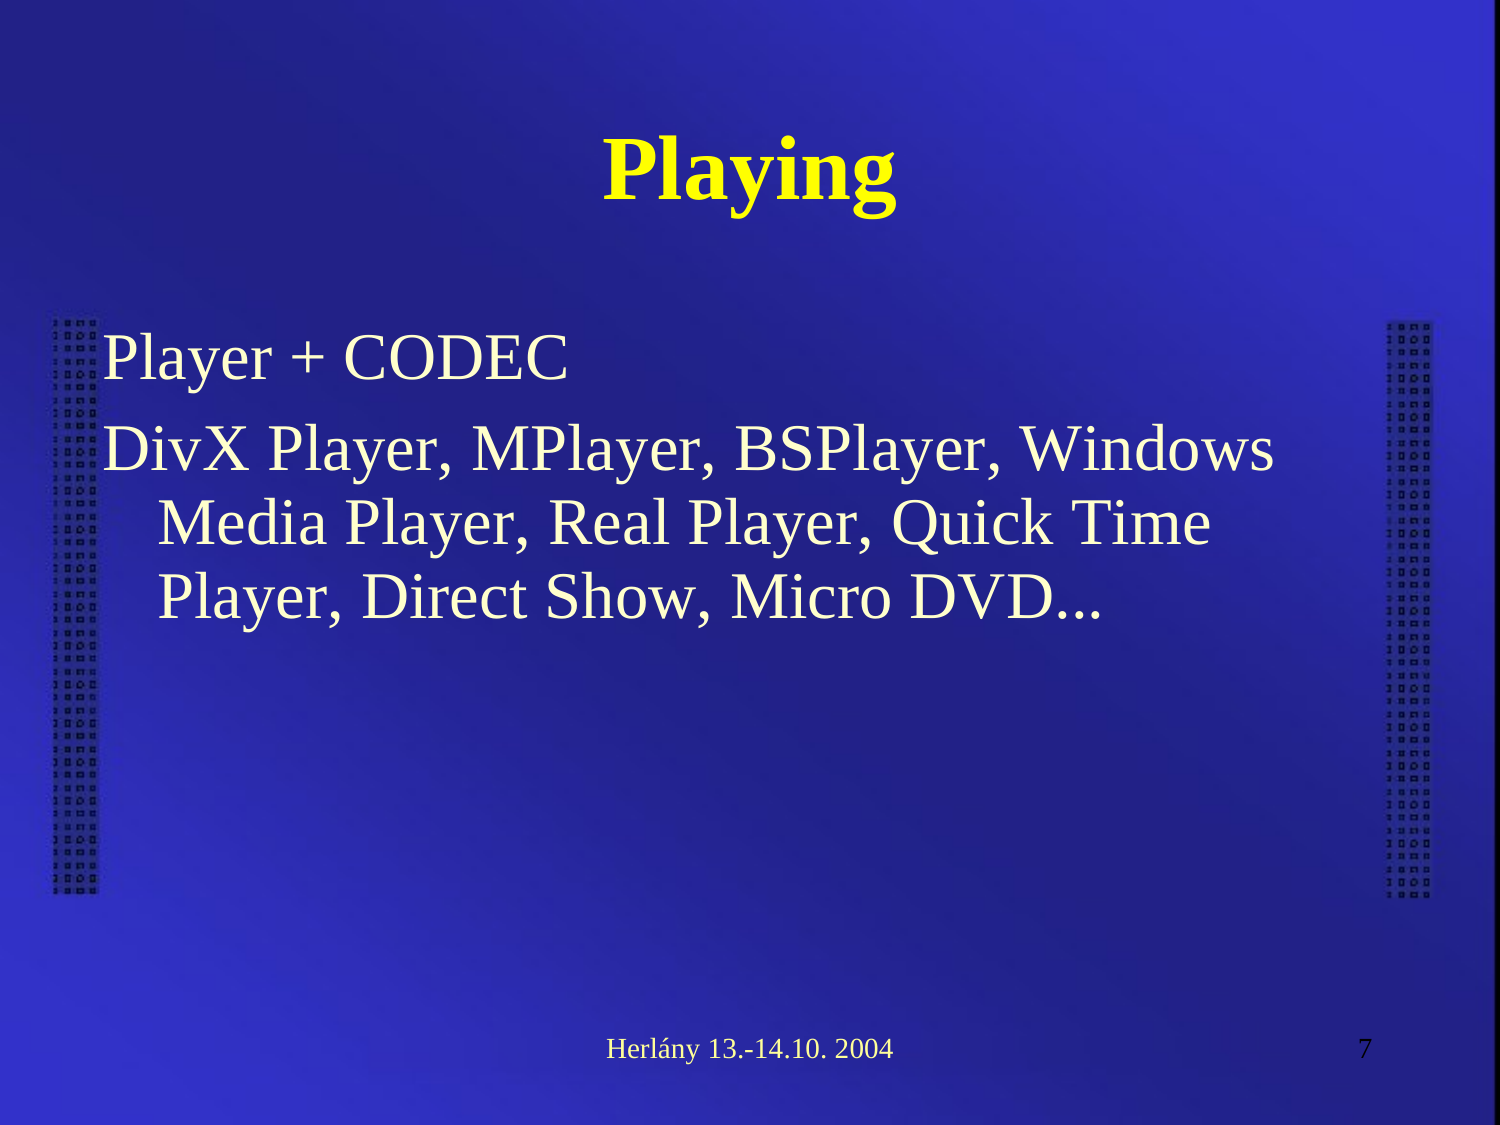

# Playing
Player + CODEC
DivX Player, MPlayer, BSPlayer, Windows Media Player, Real Player, Quick Time Player, Direct Show, Micro DVD...
Herlány 13.-14.10. 2004